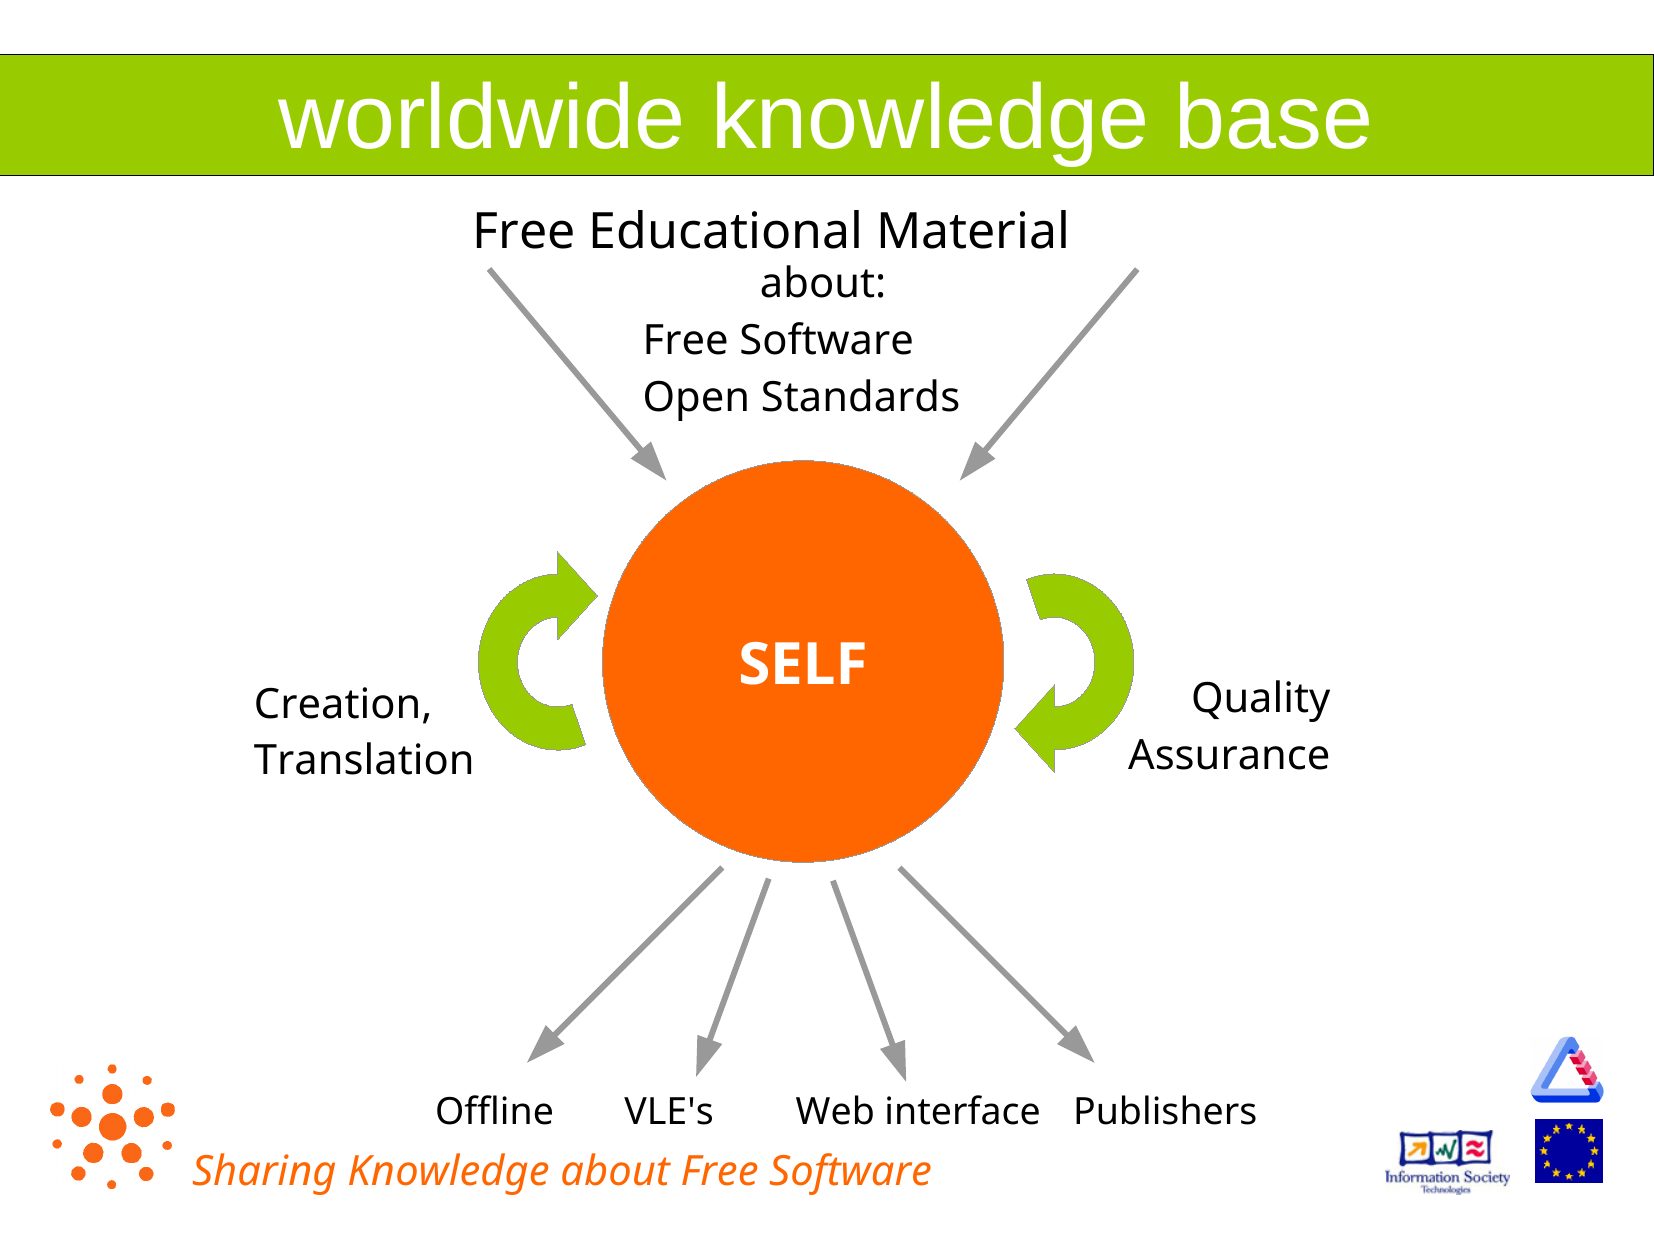

# worldwide knowledge base
Free Educational Material
about:
 Free Software
 Open Standards
SELF
Quality
Assurance
Creation,
Translation
Offline
VLE's
Web interface
Publishers